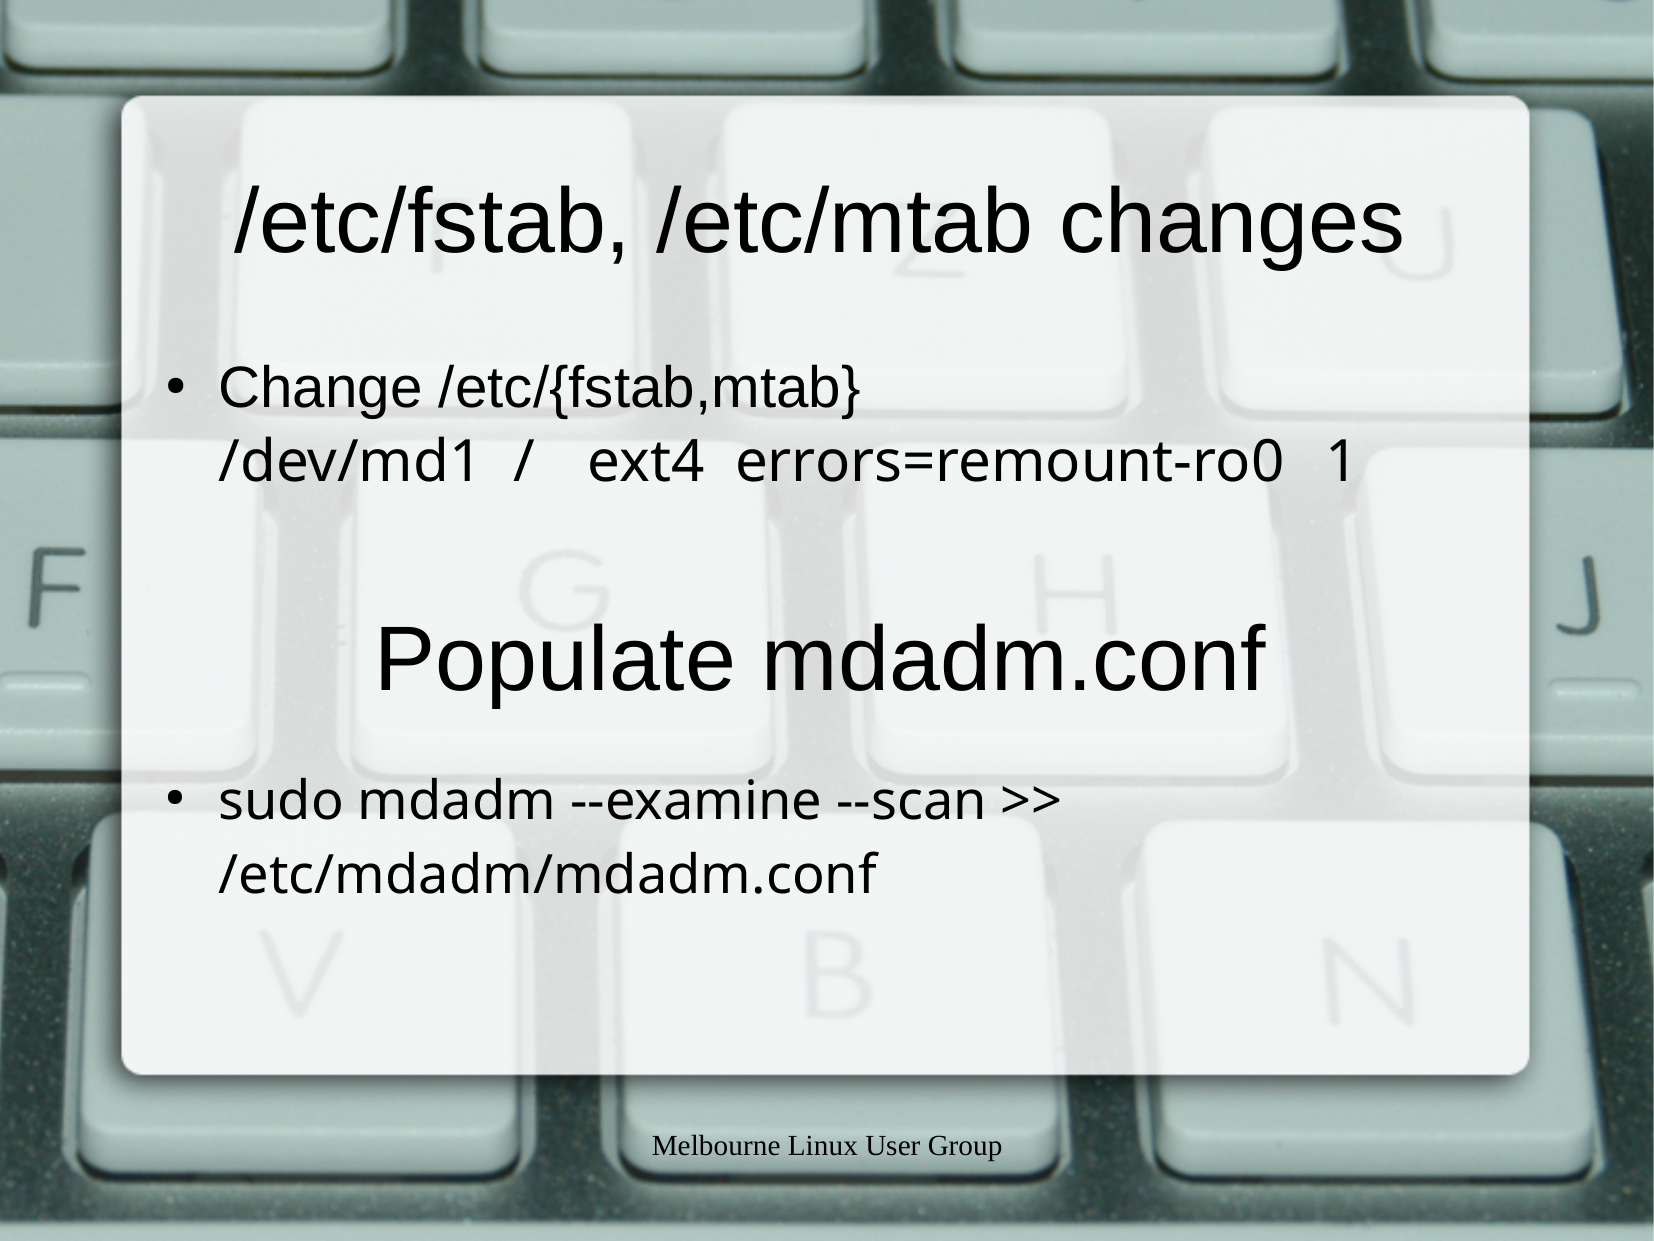

# /etc/fstab, /etc/mtab changes
Change /etc/{fstab,mtab}
/dev/md1 	/	ext4	errors=remount-ro	0	1
Populate mdadm.conf
sudo mdadm --examine --scan >> /etc/mdadm/mdadm.conf
Melbourne Linux User Group